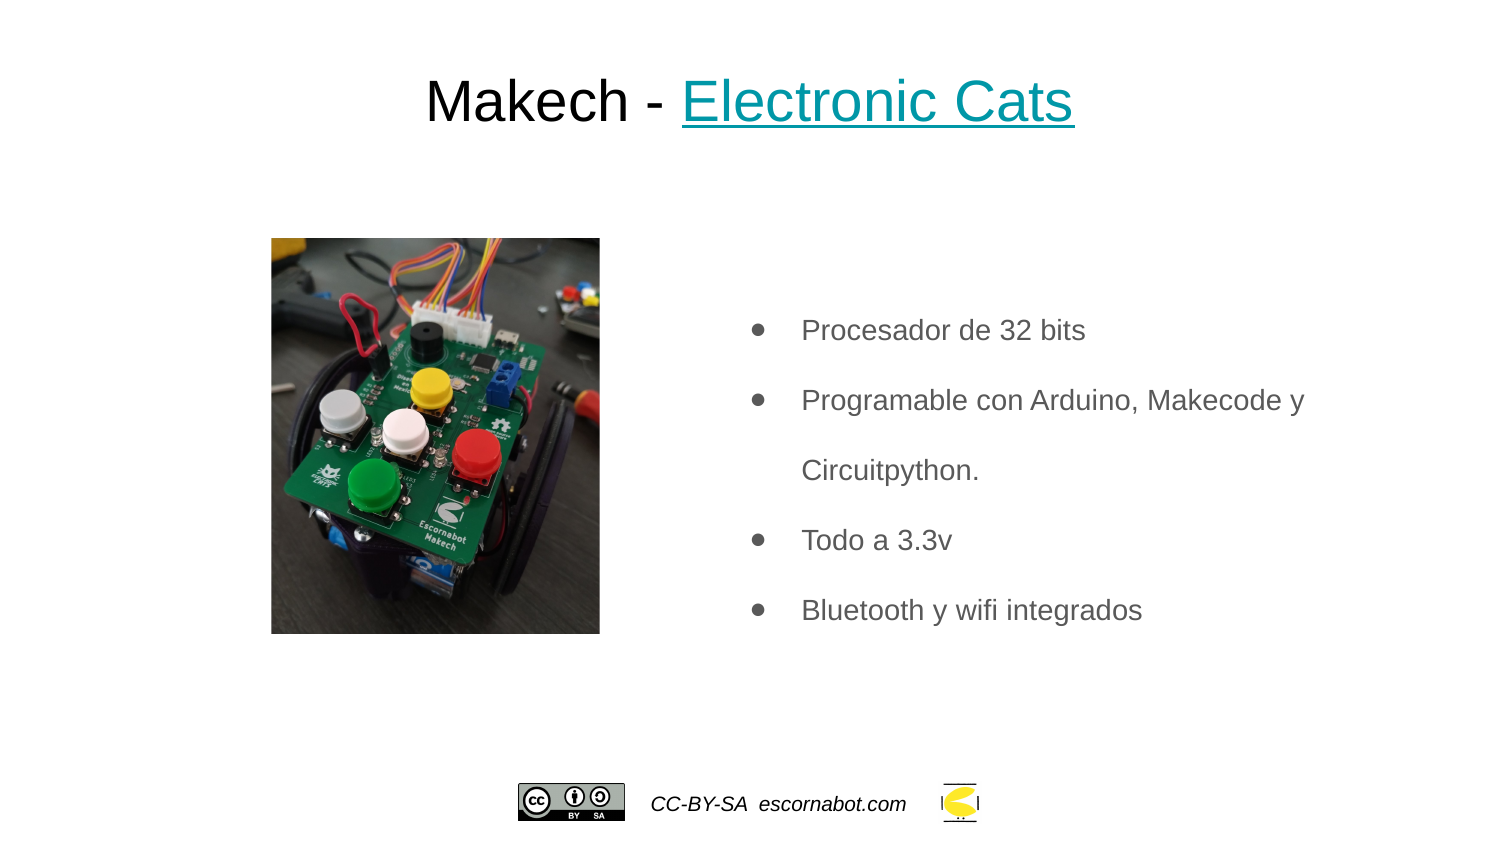

# Makech - Electronic Cats
Procesador de 32 bits
Programable con Arduino, Makecode y Circuitpython.
Todo a 3.3v
Bluetooth y wifi integrados
CC-BY-SA escornabot.com